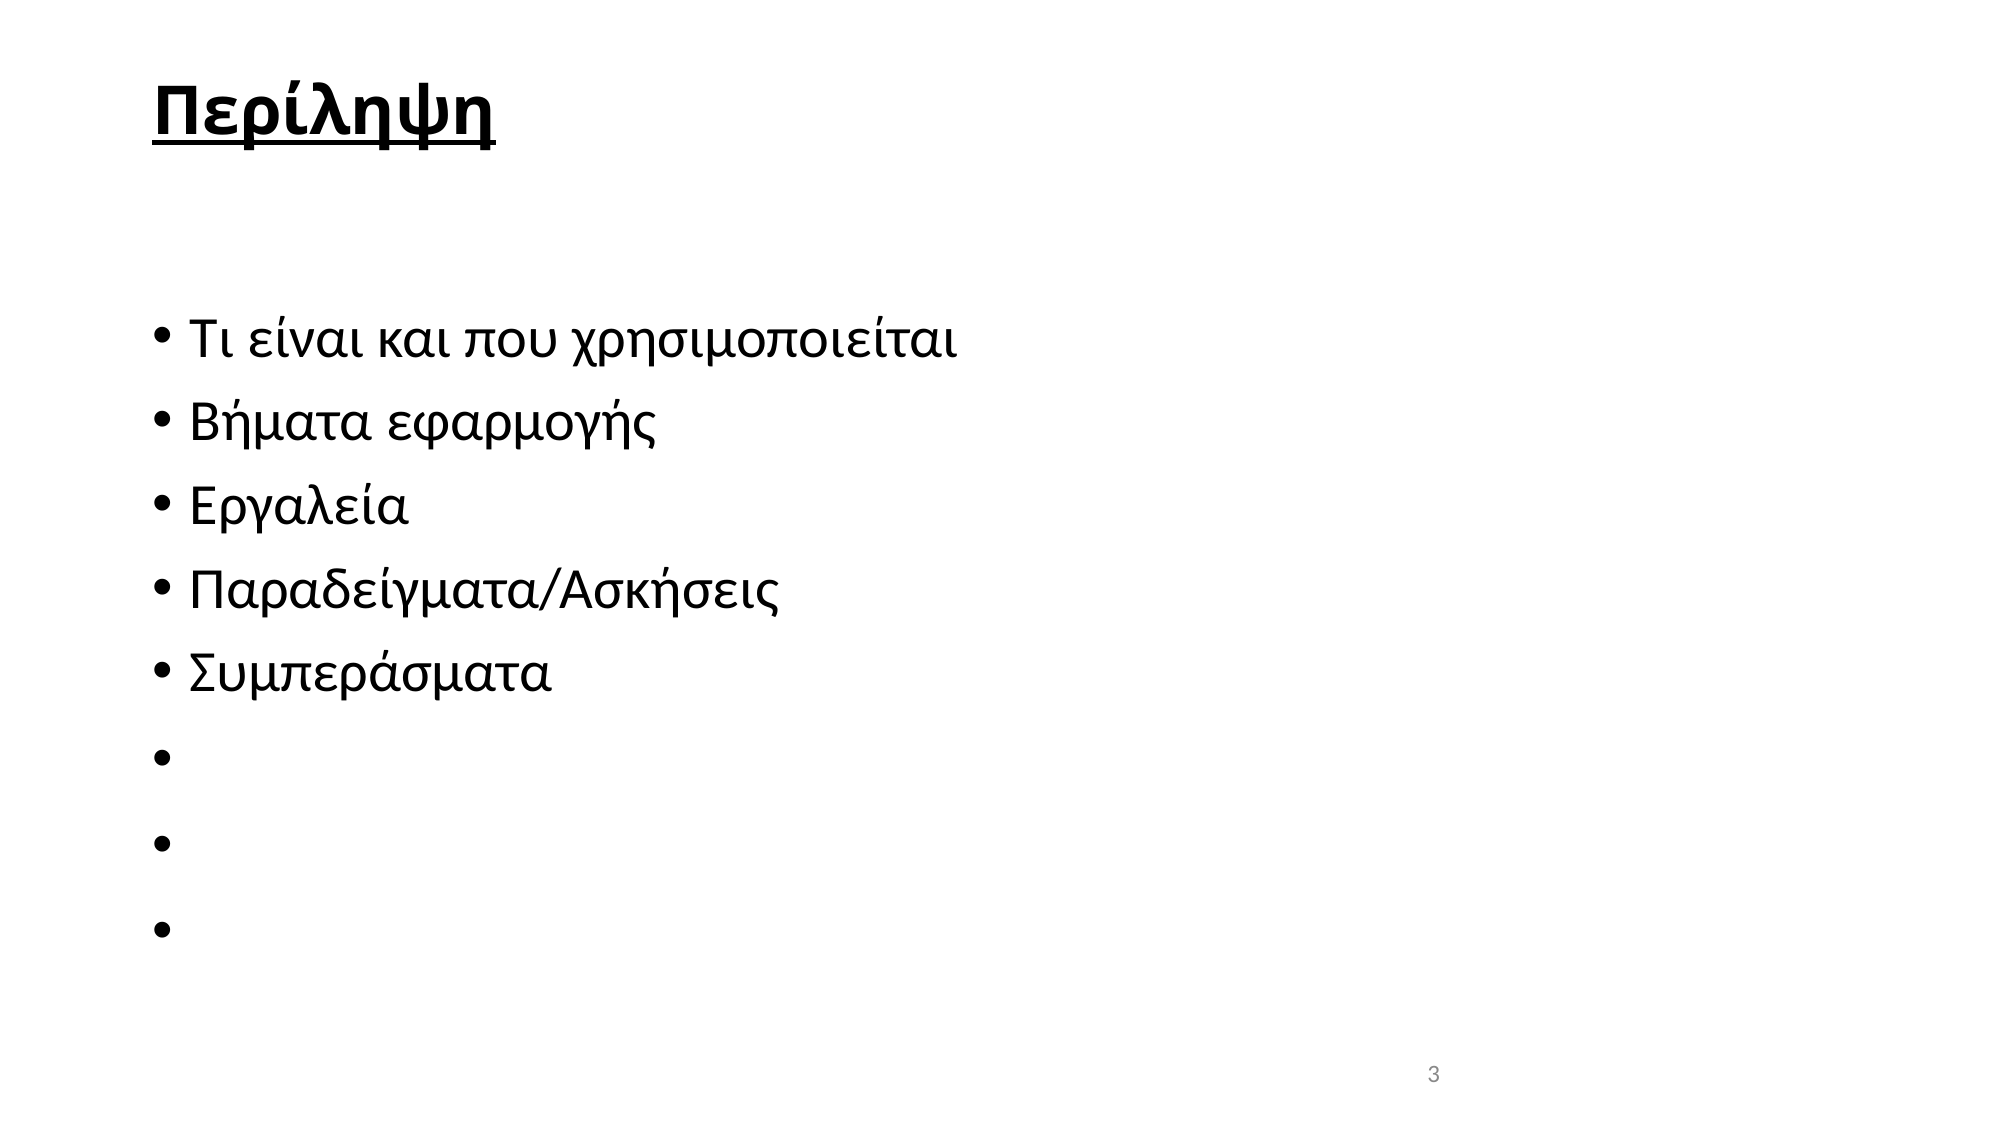

# Περίληψη
Τι είναι και που χρησιμοποιείται
Βήματα εφαρμογής
Εργαλεία
Παραδείγματα/Ασκήσεις
Συμπεράσματα
3